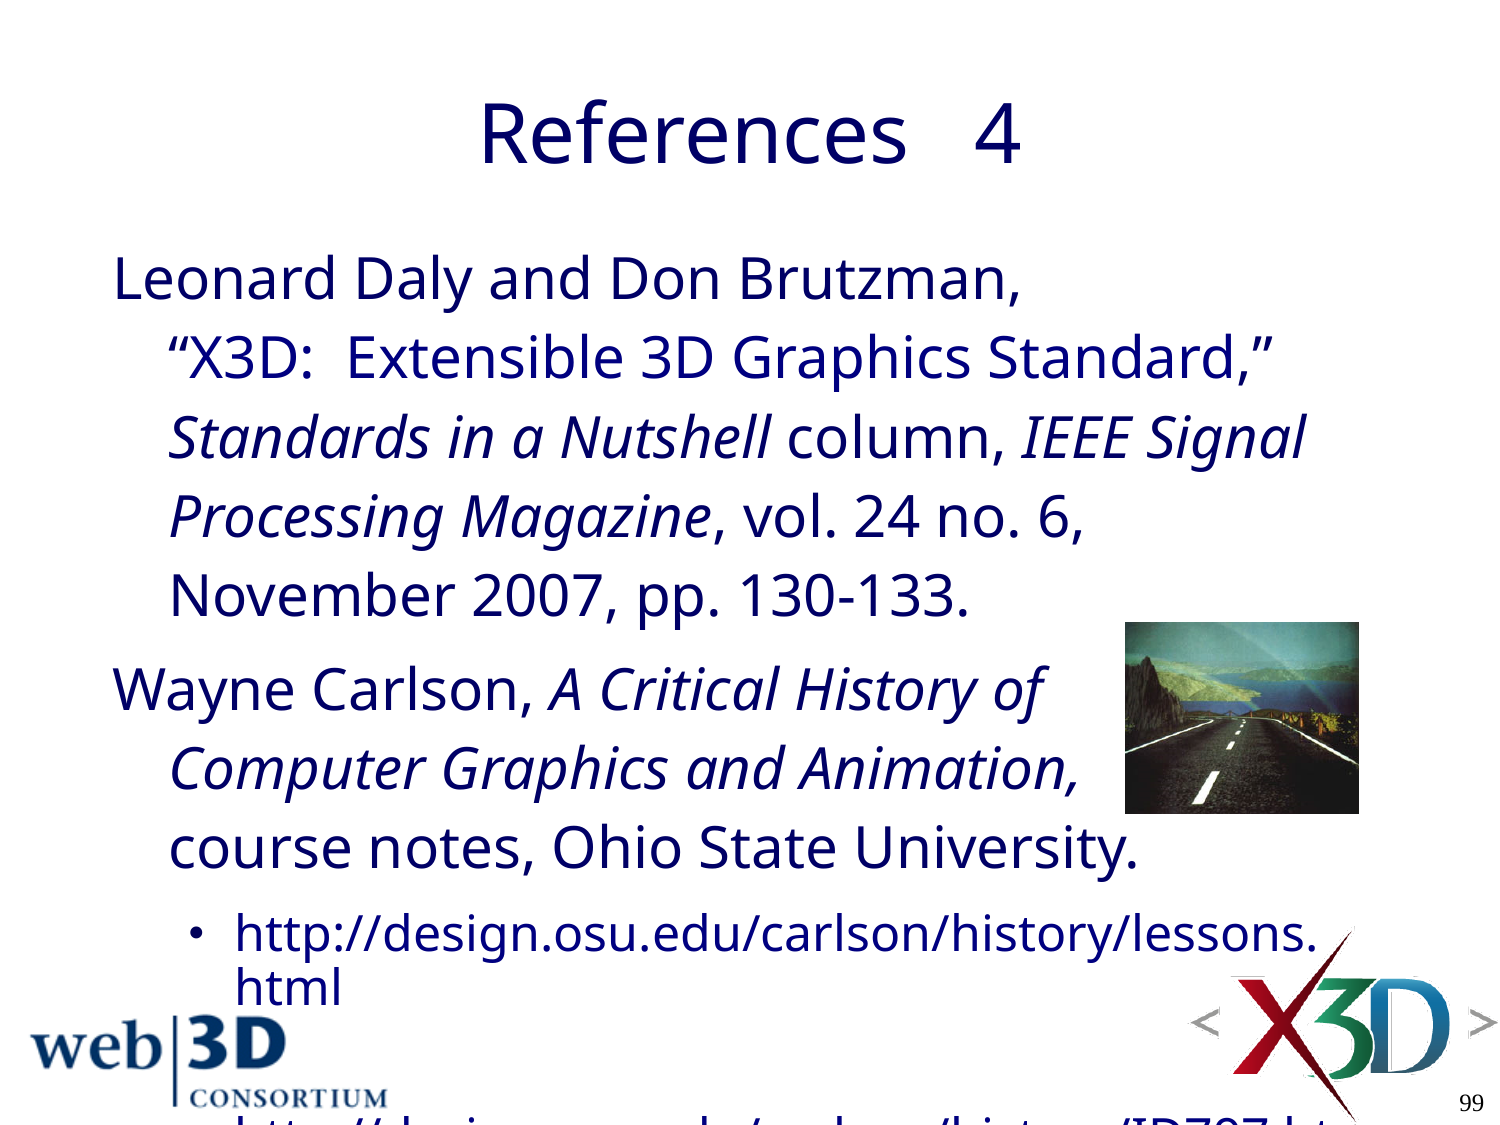

# References 4
Leonard Daly and Don Brutzman, “X3D: Extensible 3D Graphics Standard,” Standards in a Nutshell column, IEEE Signal Processing Magazine, vol. 24 no. 6, November 2007, pp. 130-133.
Wayne Carlson, A Critical History of Computer Graphics and Animation, course notes, Ohio State University.
http://design.osu.edu/carlson/history/lessons.html
http://design.osu.edu/carlson/history/ID797.html